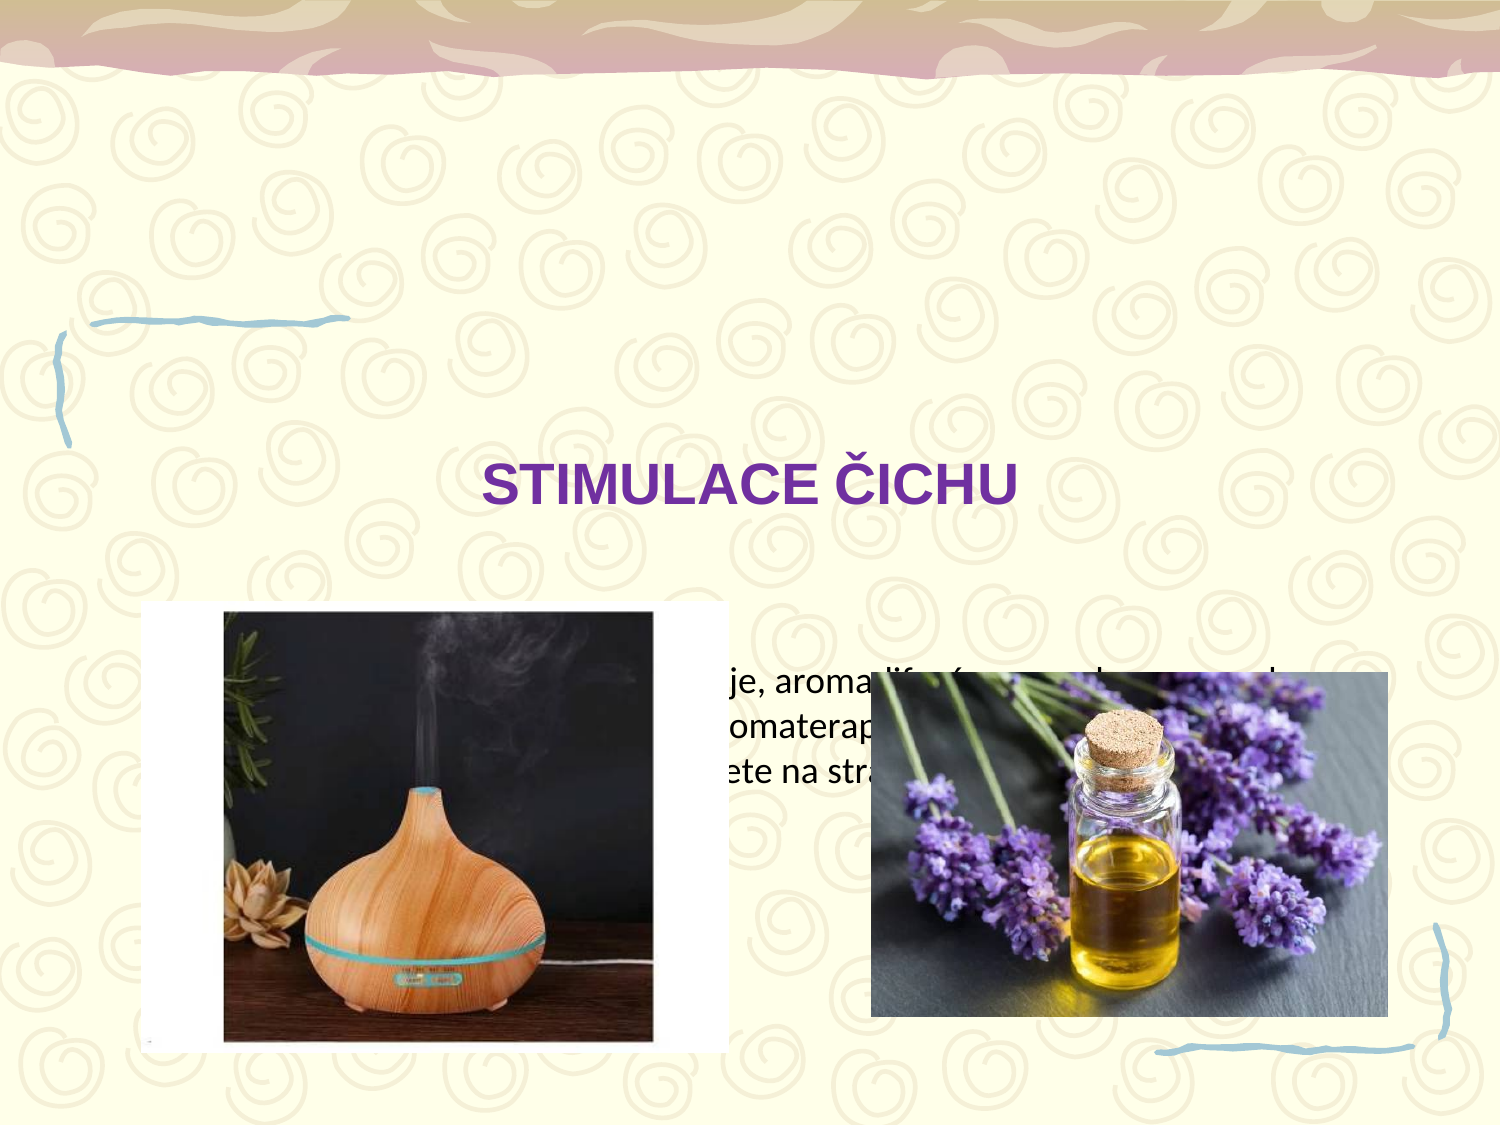

# STIMULACE ČICHU Využijte čisté přírodní éterické oleje, aromadifuzér, aromalampu apod. Podrobnější informace pro využití aromaterapie v péči o dítě se zdravotním postižením naleznete na stránkách SPC.